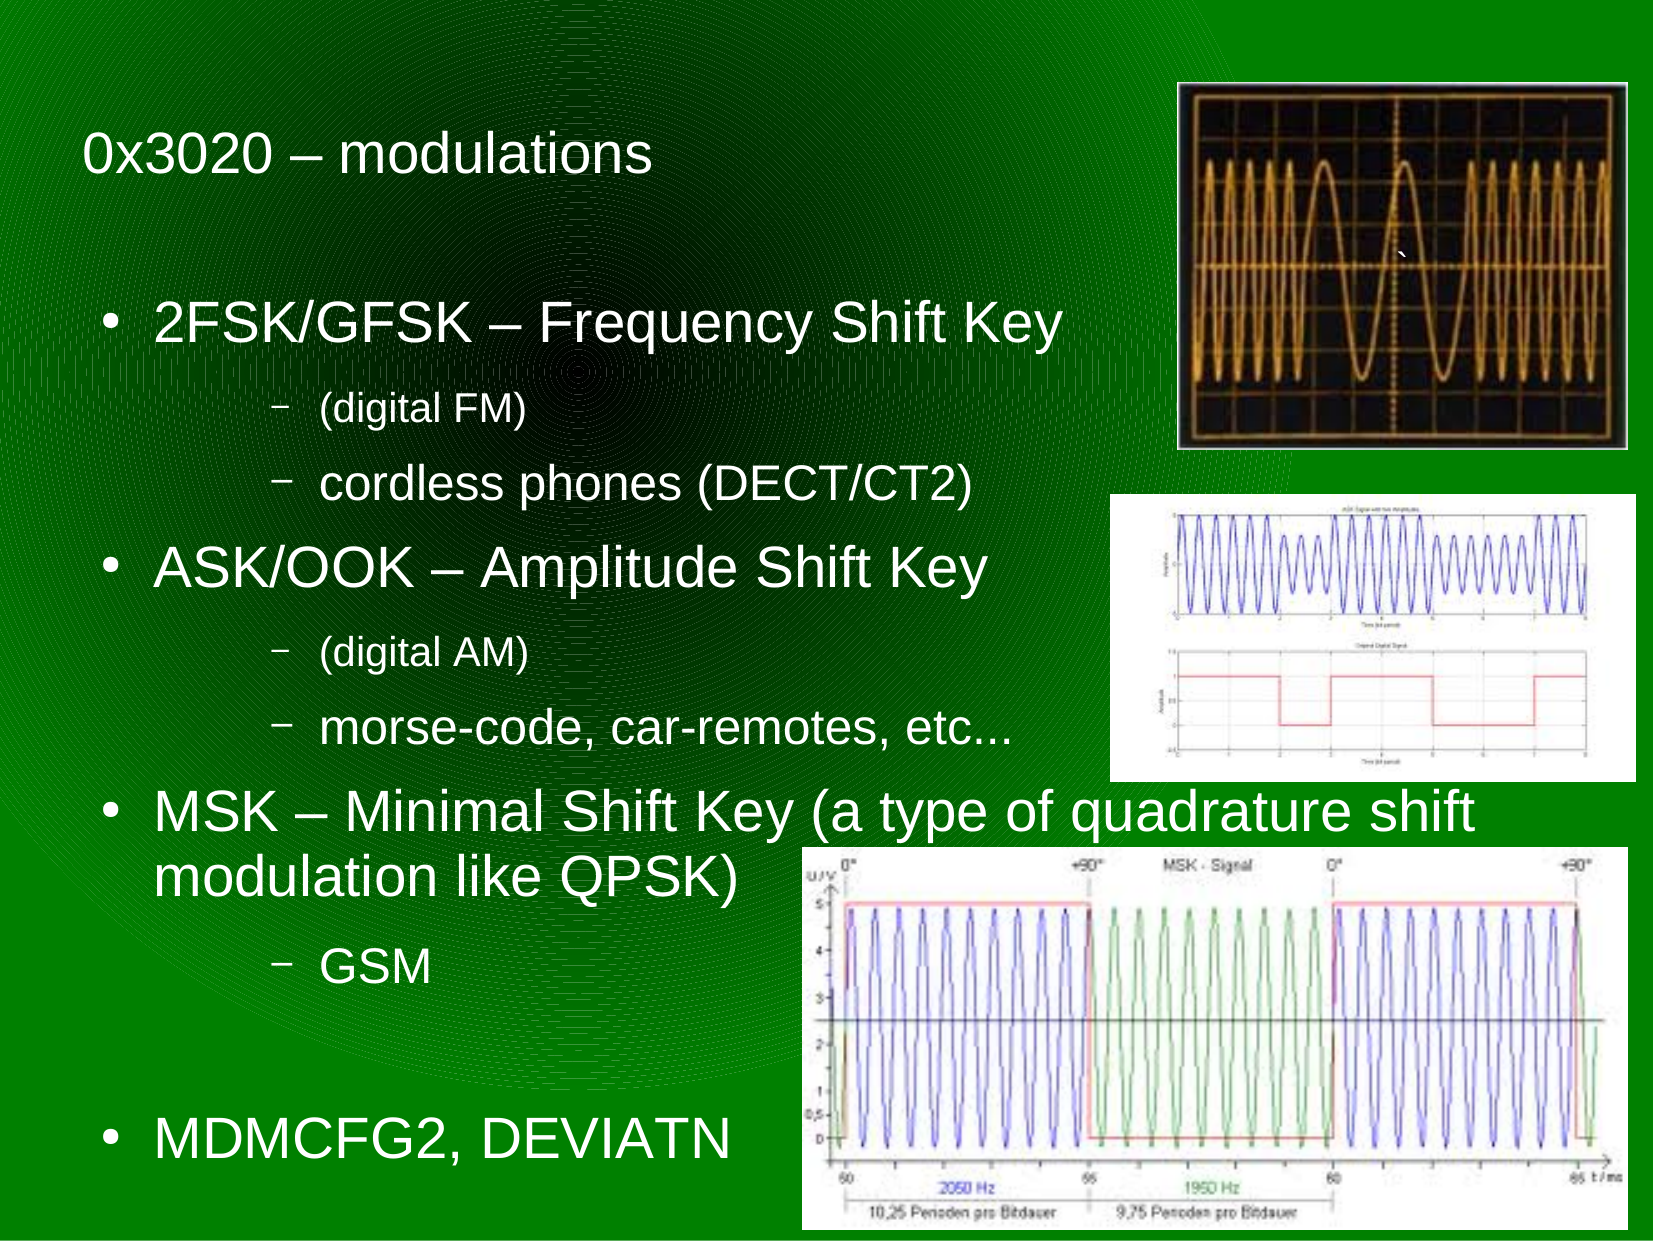

# 0x3020 – modulations
`
2FSK/GFSK – Frequency Shift Key
(digital FM)
cordless phones (DECT/CT2)
ASK/OOK – Amplitude Shift Key
(digital AM)
morse-code, car-remotes, etc...
MSK – Minimal Shift Key (a type of quadrature shift modulation like QPSK)
GSM
MDMCFG2, DEVIATN